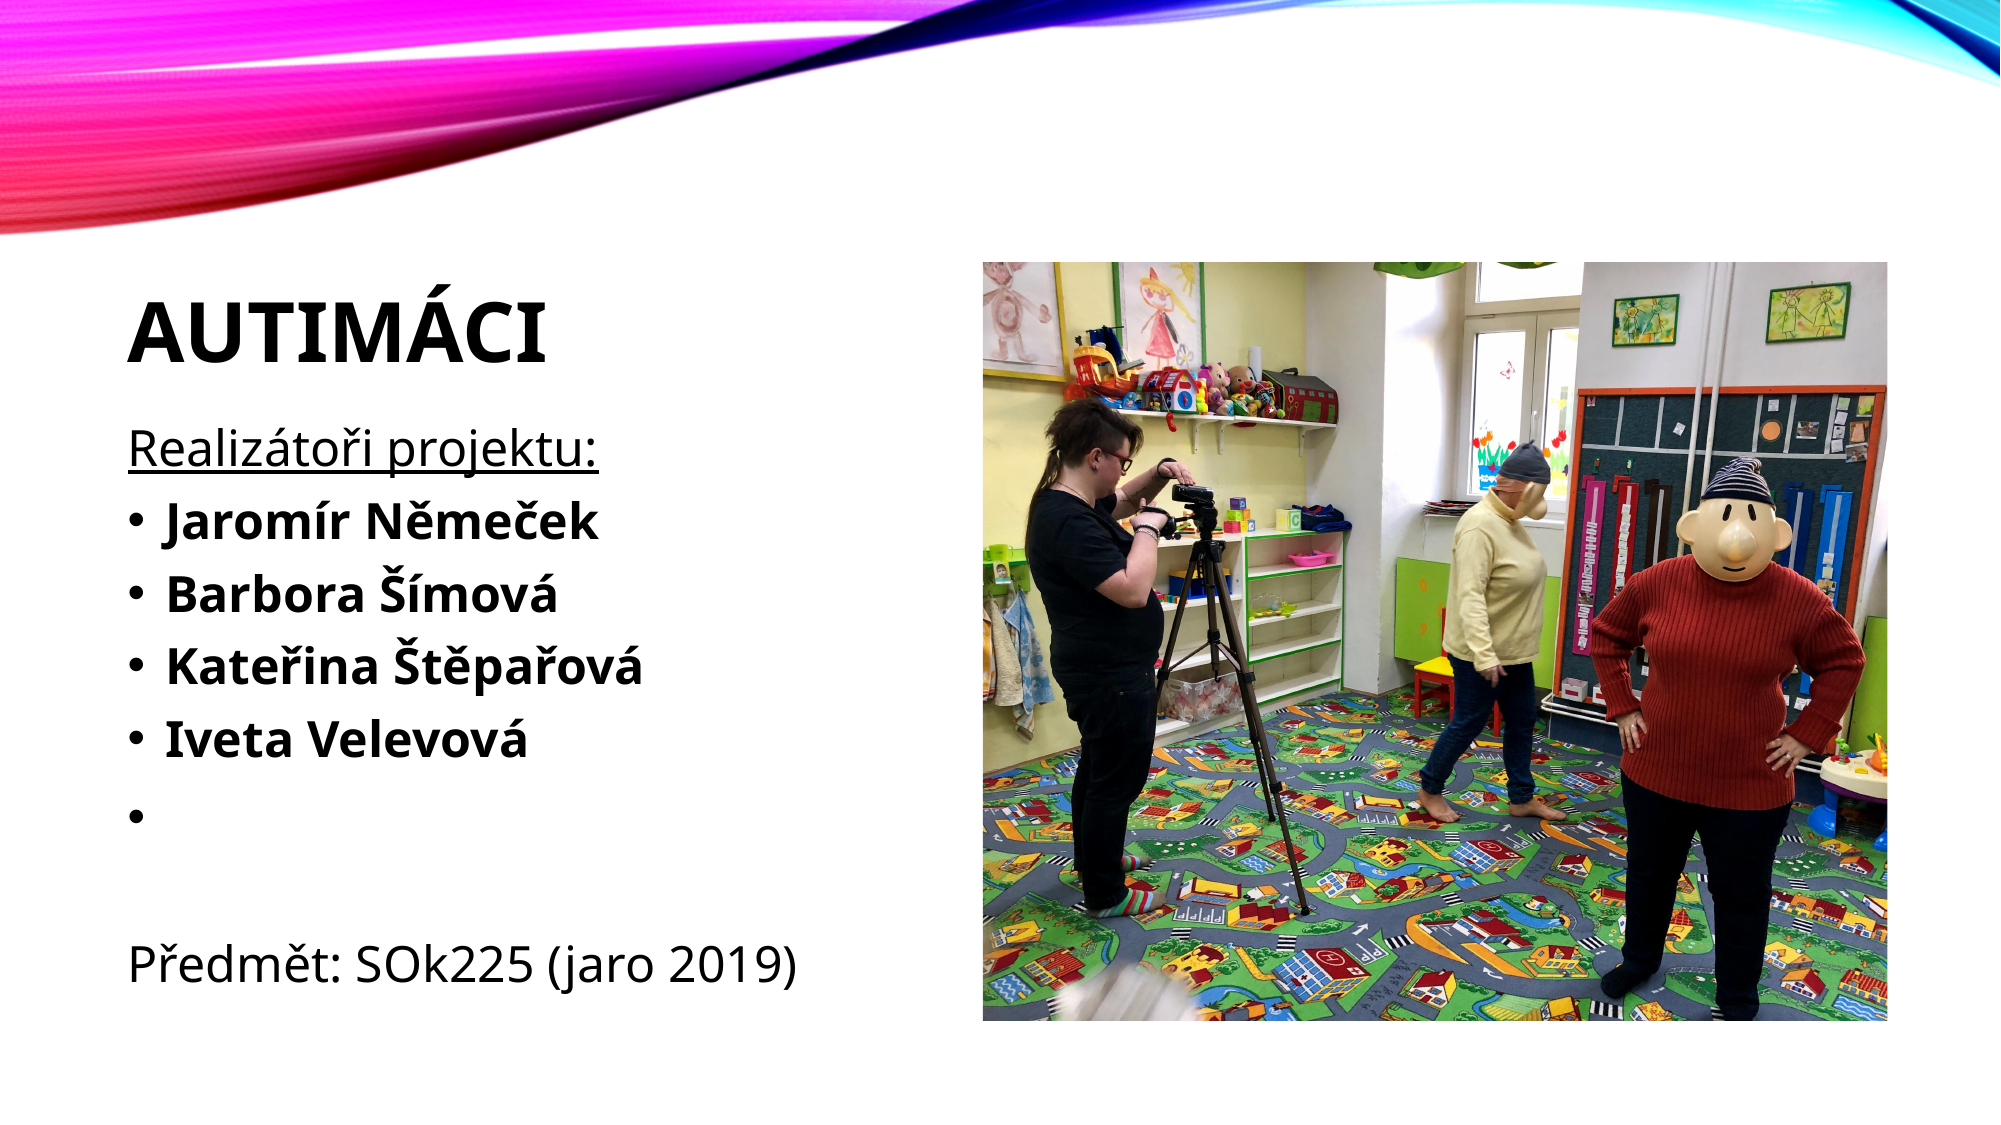

# AUTIMÁCI
Realizátoři projektu:
Jaromír Němeček
Barbora Šímová
Kateřina Štěpařová
Iveta Velevová
Předmět: SOk225 (jaro 2019)